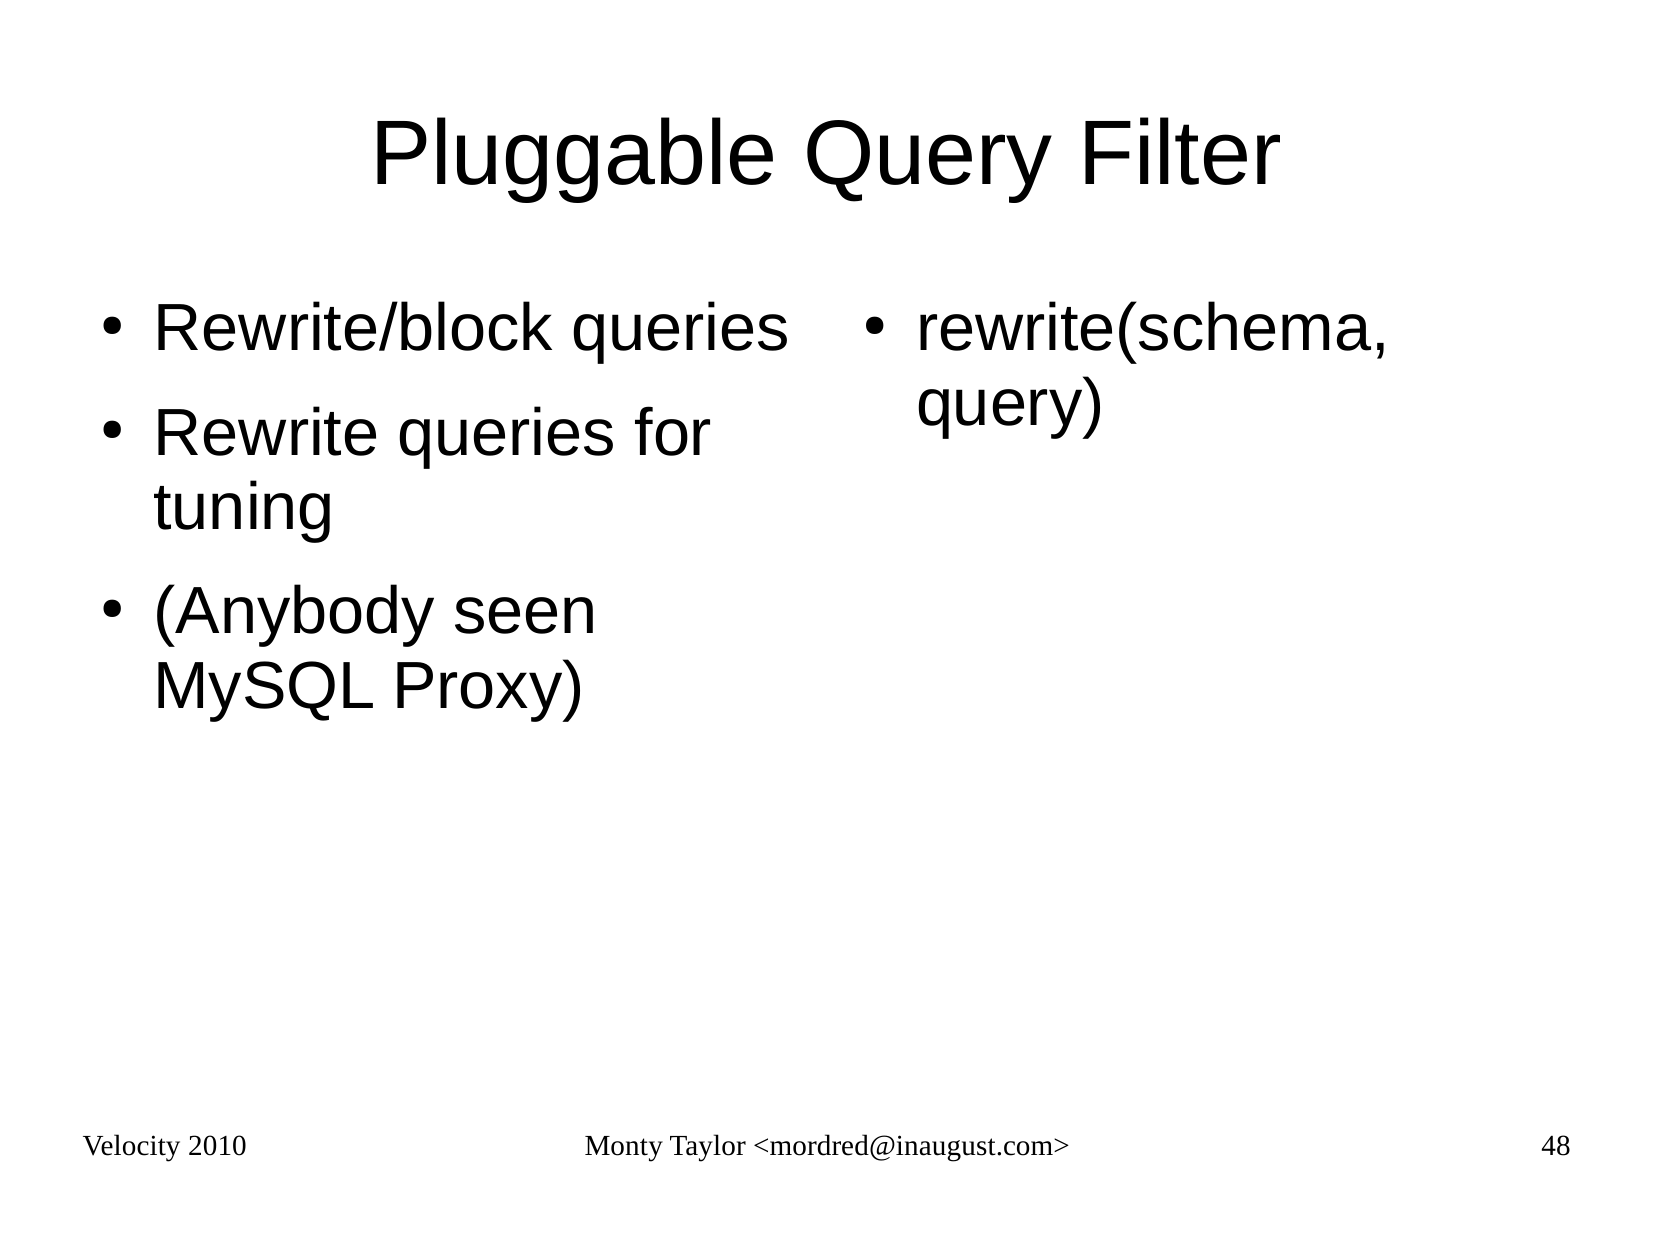

# Pluggable Query Filter
Rewrite/block queries
Rewrite queries for tuning
(Anybody seen MySQL Proxy)
rewrite(schema, query)
Velocity 2010
Monty Taylor <mordred@inaugust.com>
48